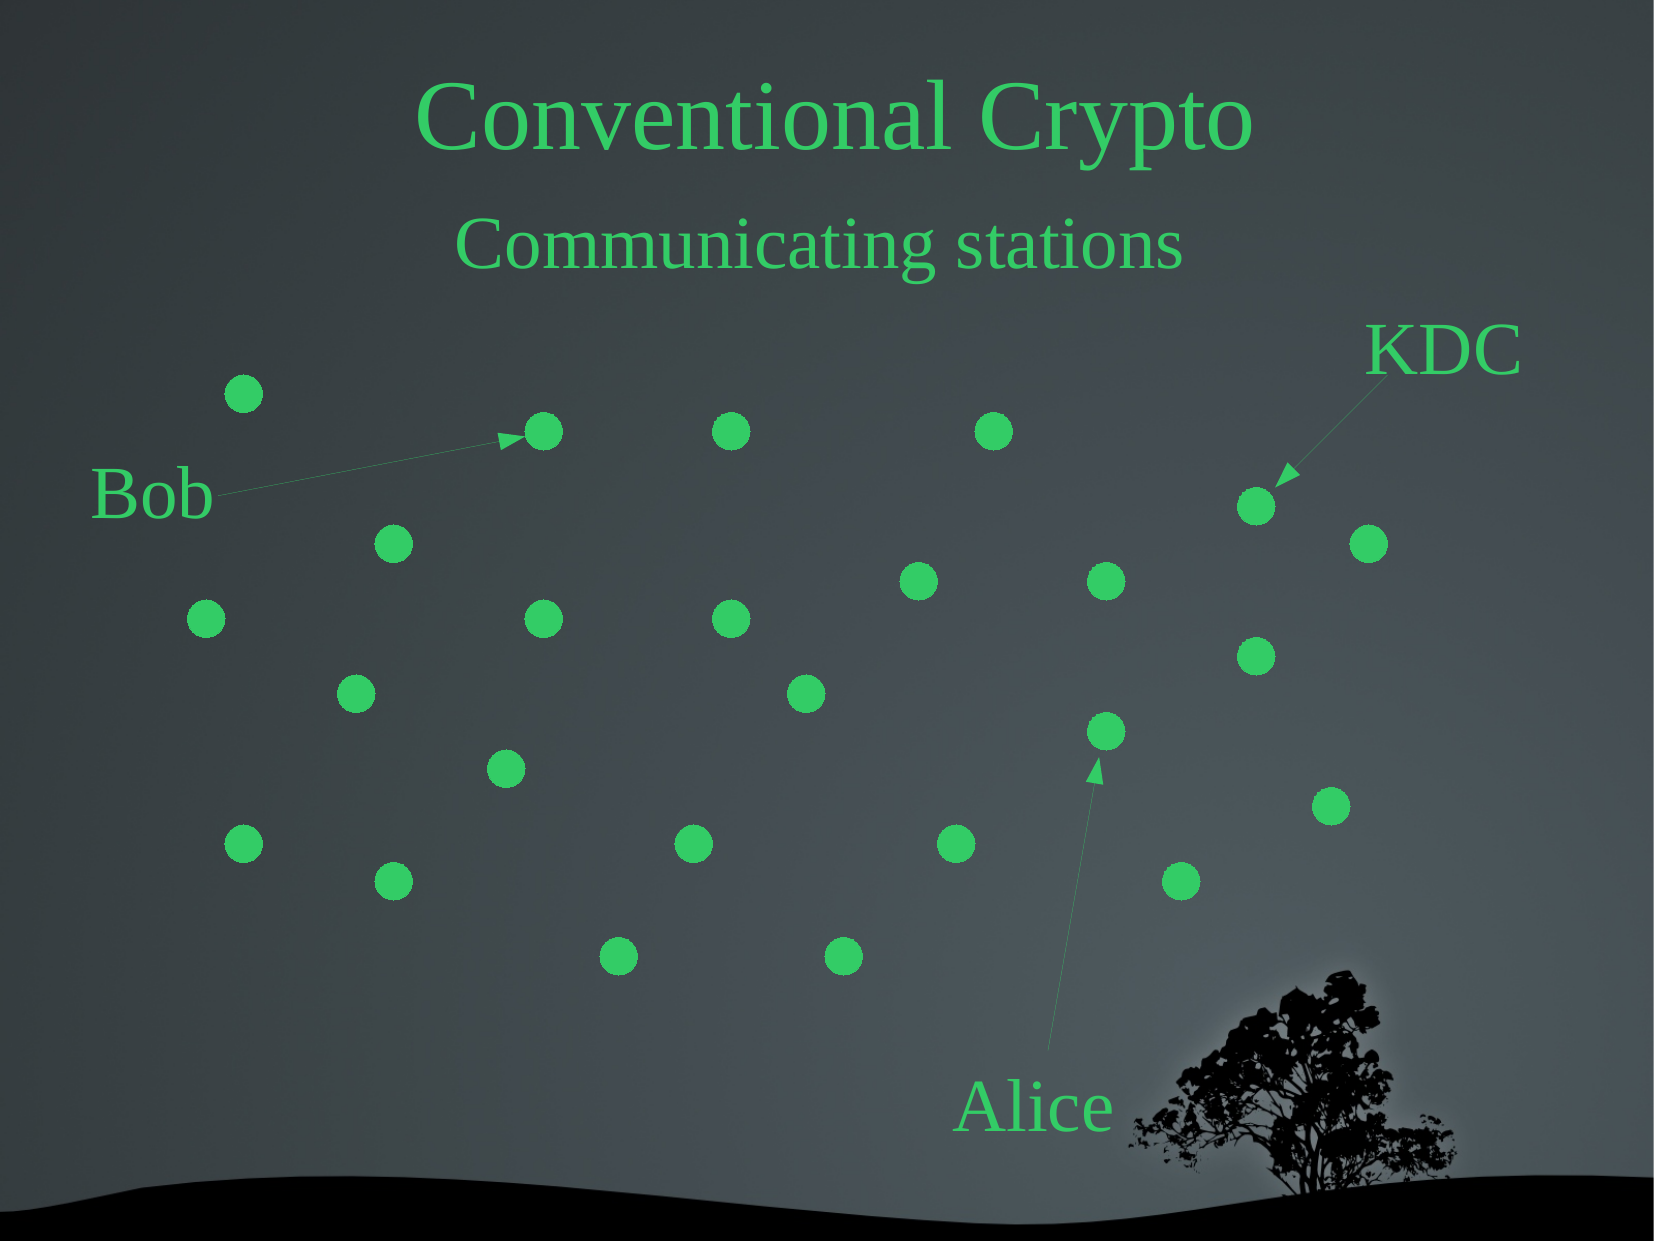

Conventional Crypto
Communicating stations
KDC
Bob
Alice